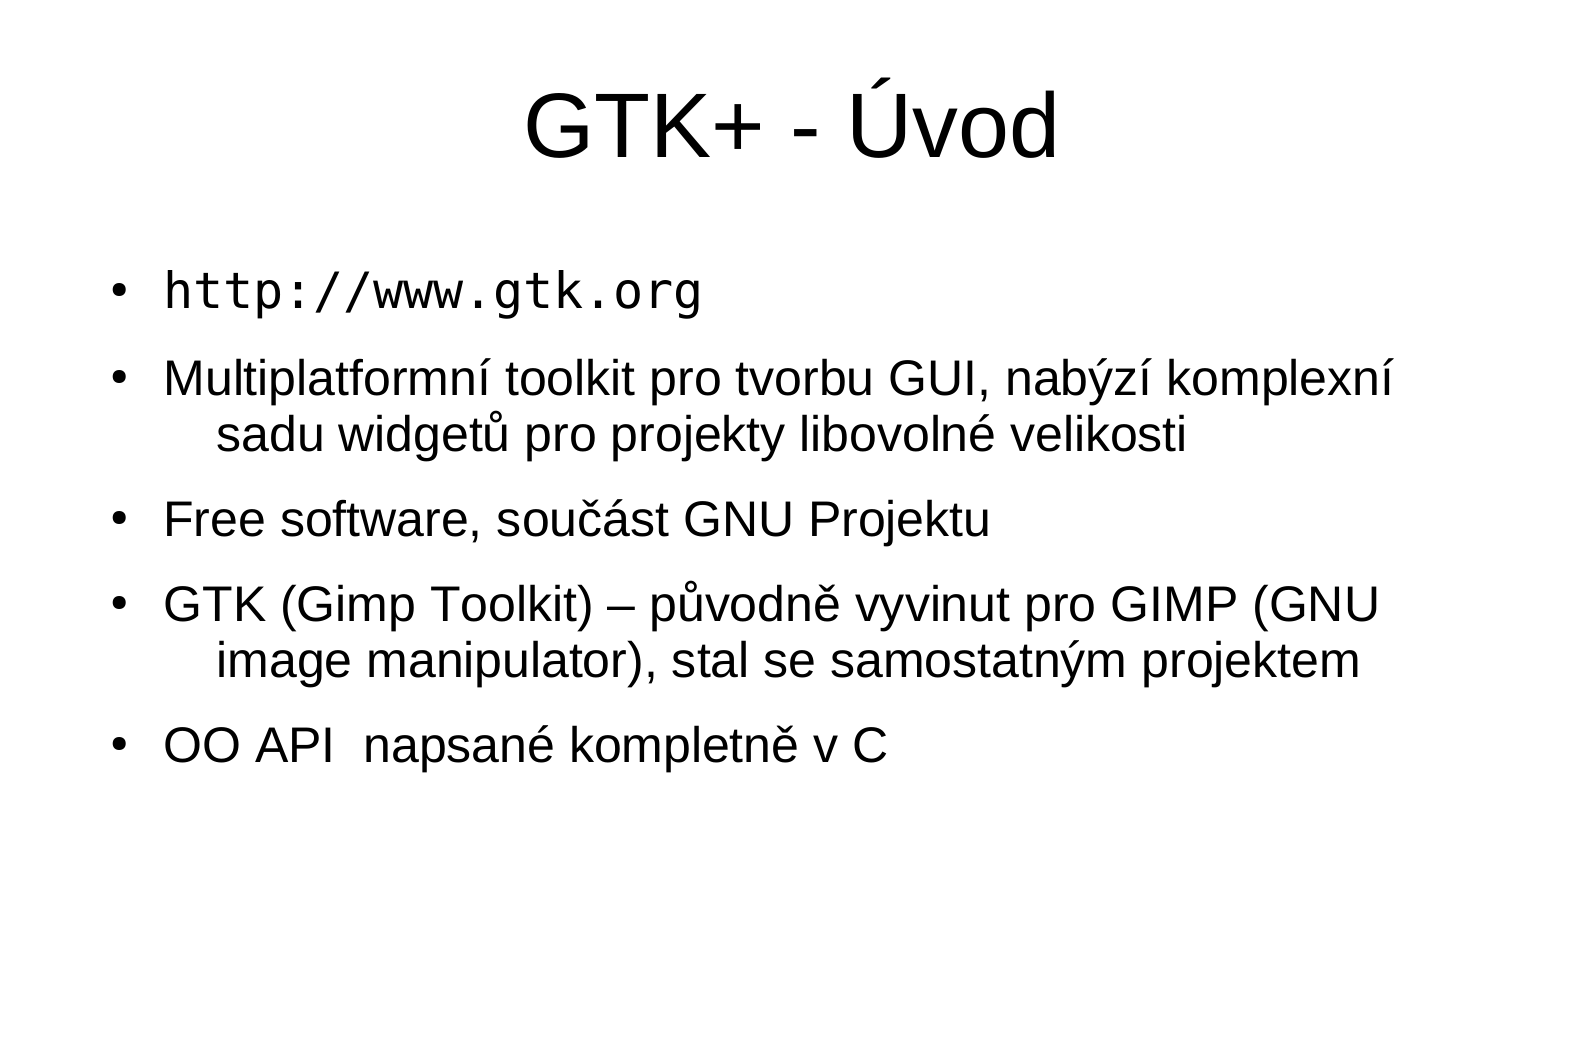

# GTK+ - Úvod
http://www.gtk.org
Multiplatformní toolkit pro tvorbu GUI, nabýzí komplexní sadu widgetů pro projekty libovolné velikosti
Free software, součást GNU Projektu
GTK (Gimp Toolkit) – původně vyvinut pro GIMP (GNU image manipulator), stal se samostatným projektem
OO API napsané kompletně v C